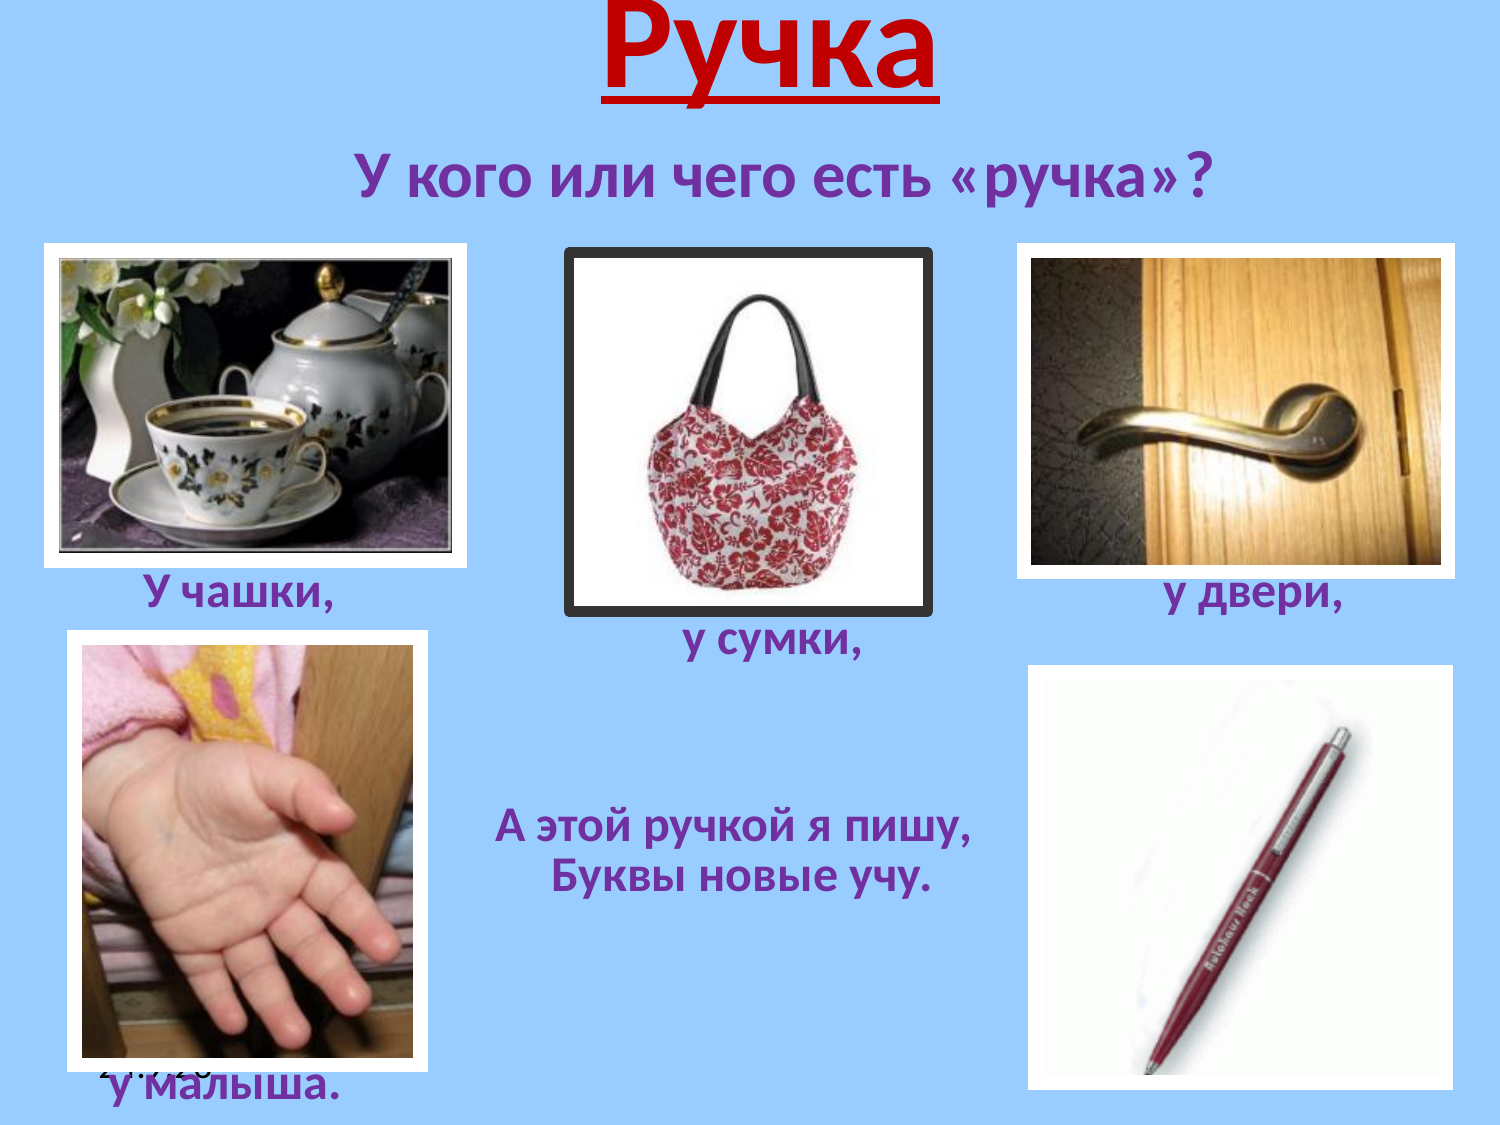

Ручка
У кого или чего есть «ручка»?
У чашки,
у двери,
у сумки,
А этой ручкой я пишу,
 Буквы новые учу.
у малыша.